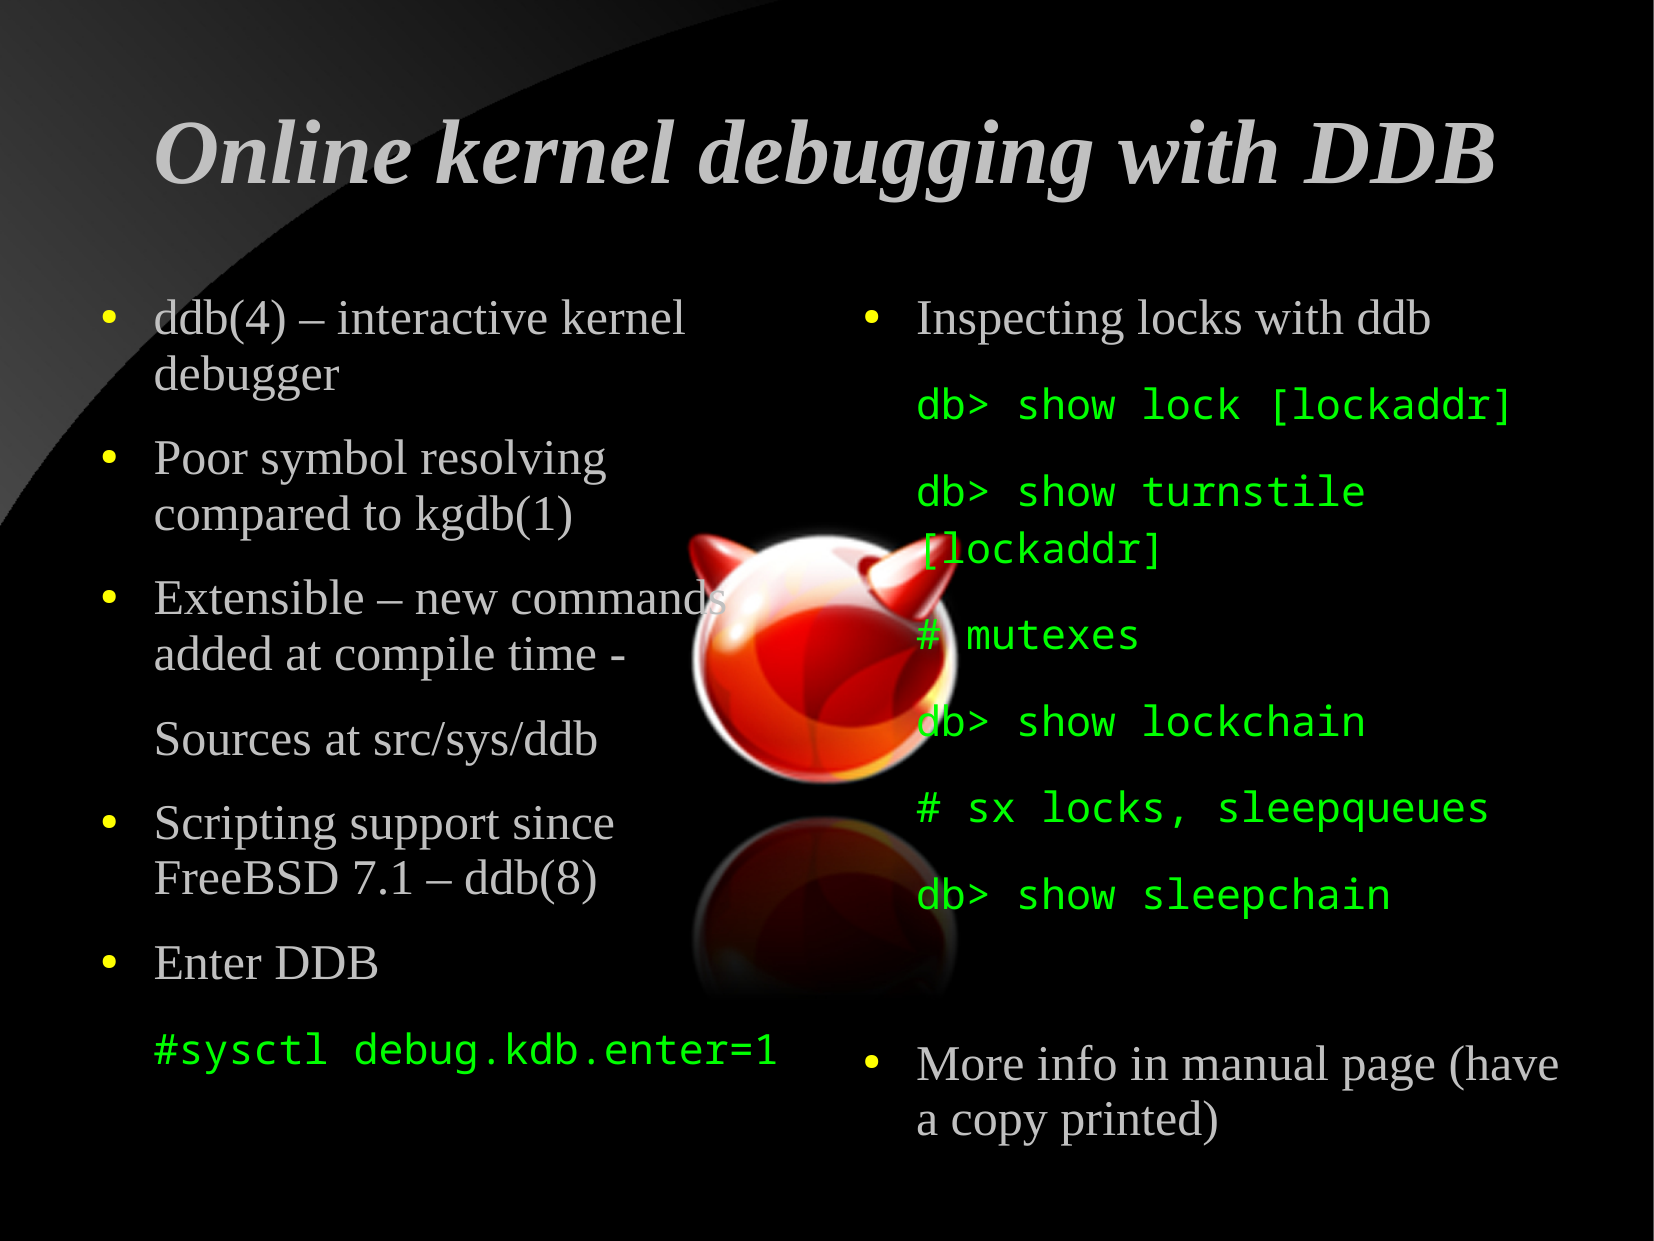

# Online kernel debugging with DDB
ddb(4) – interactive kernel debugger
Poor symbol resolving compared to kgdb(1)
Extensible – new commands added at compile time -
Sources at src/sys/ddb
Scripting support since FreeBSD 7.1 – ddb(8)
Enter DDB
#sysctl debug.kdb.enter=1
Inspecting locks with ddb
db> show lock [lockaddr]
db> show turnstile [lockaddr]
# mutexes
db> show lockchain
# sx locks, sleepqueues
db> show sleepchain
More info in manual page (have a copy printed)